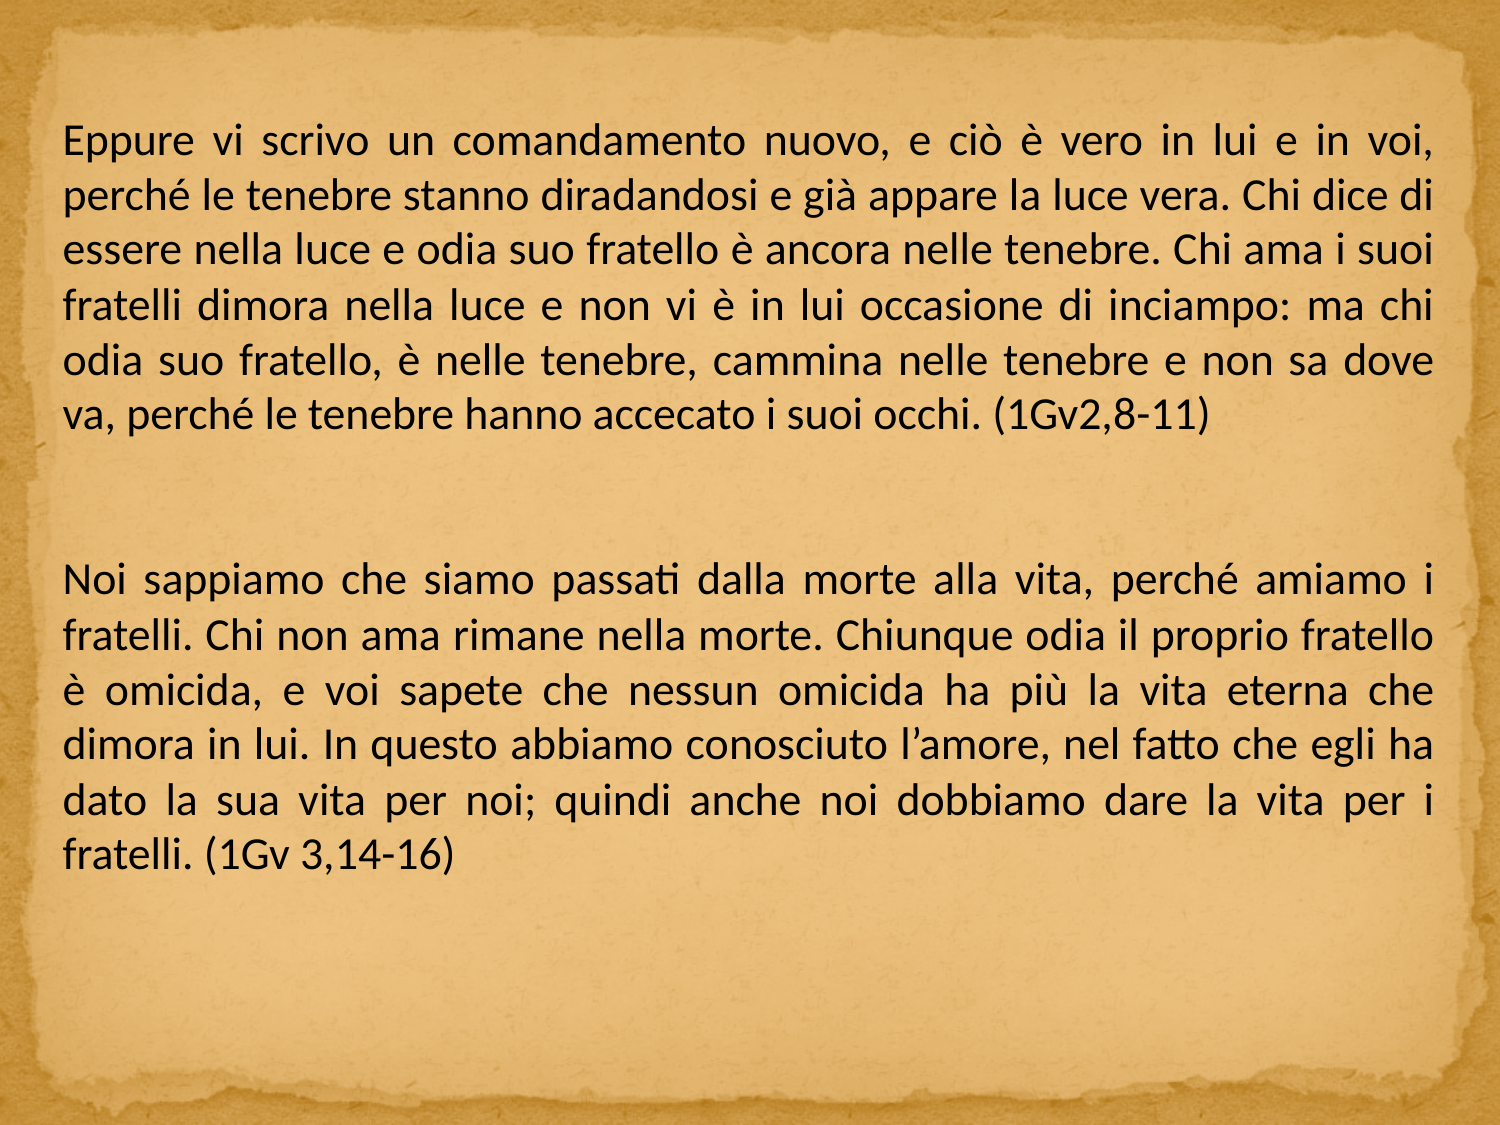

Eppure vi scrivo un comandamento nuovo, e ciò è vero in lui e in voi, perché le tenebre stanno diradandosi e già appare la luce vera. Chi dice di essere nella luce e odia suo fratello è ancora nelle tenebre. Chi ama i suoi fratelli dimora nella luce e non vi è in lui occasione di inciampo: ma chi odia suo fratello, è nelle tenebre, cammina nelle tenebre e non sa dove va, perché le tenebre hanno accecato i suoi occhi. (1Gv2,8-11)
Noi sappiamo che siamo passati dalla morte alla vita, perché amiamo i fratelli. Chi non ama rimane nella morte. Chiunque odia il proprio fratello è omicida, e voi sapete che nessun omicida ha più la vita eterna che dimora in lui. In questo abbiamo conosciuto l’amore, nel fatto che egli ha dato la sua vita per noi; quindi anche noi dobbiamo dare la vita per i fratelli. (1Gv 3,14-16)